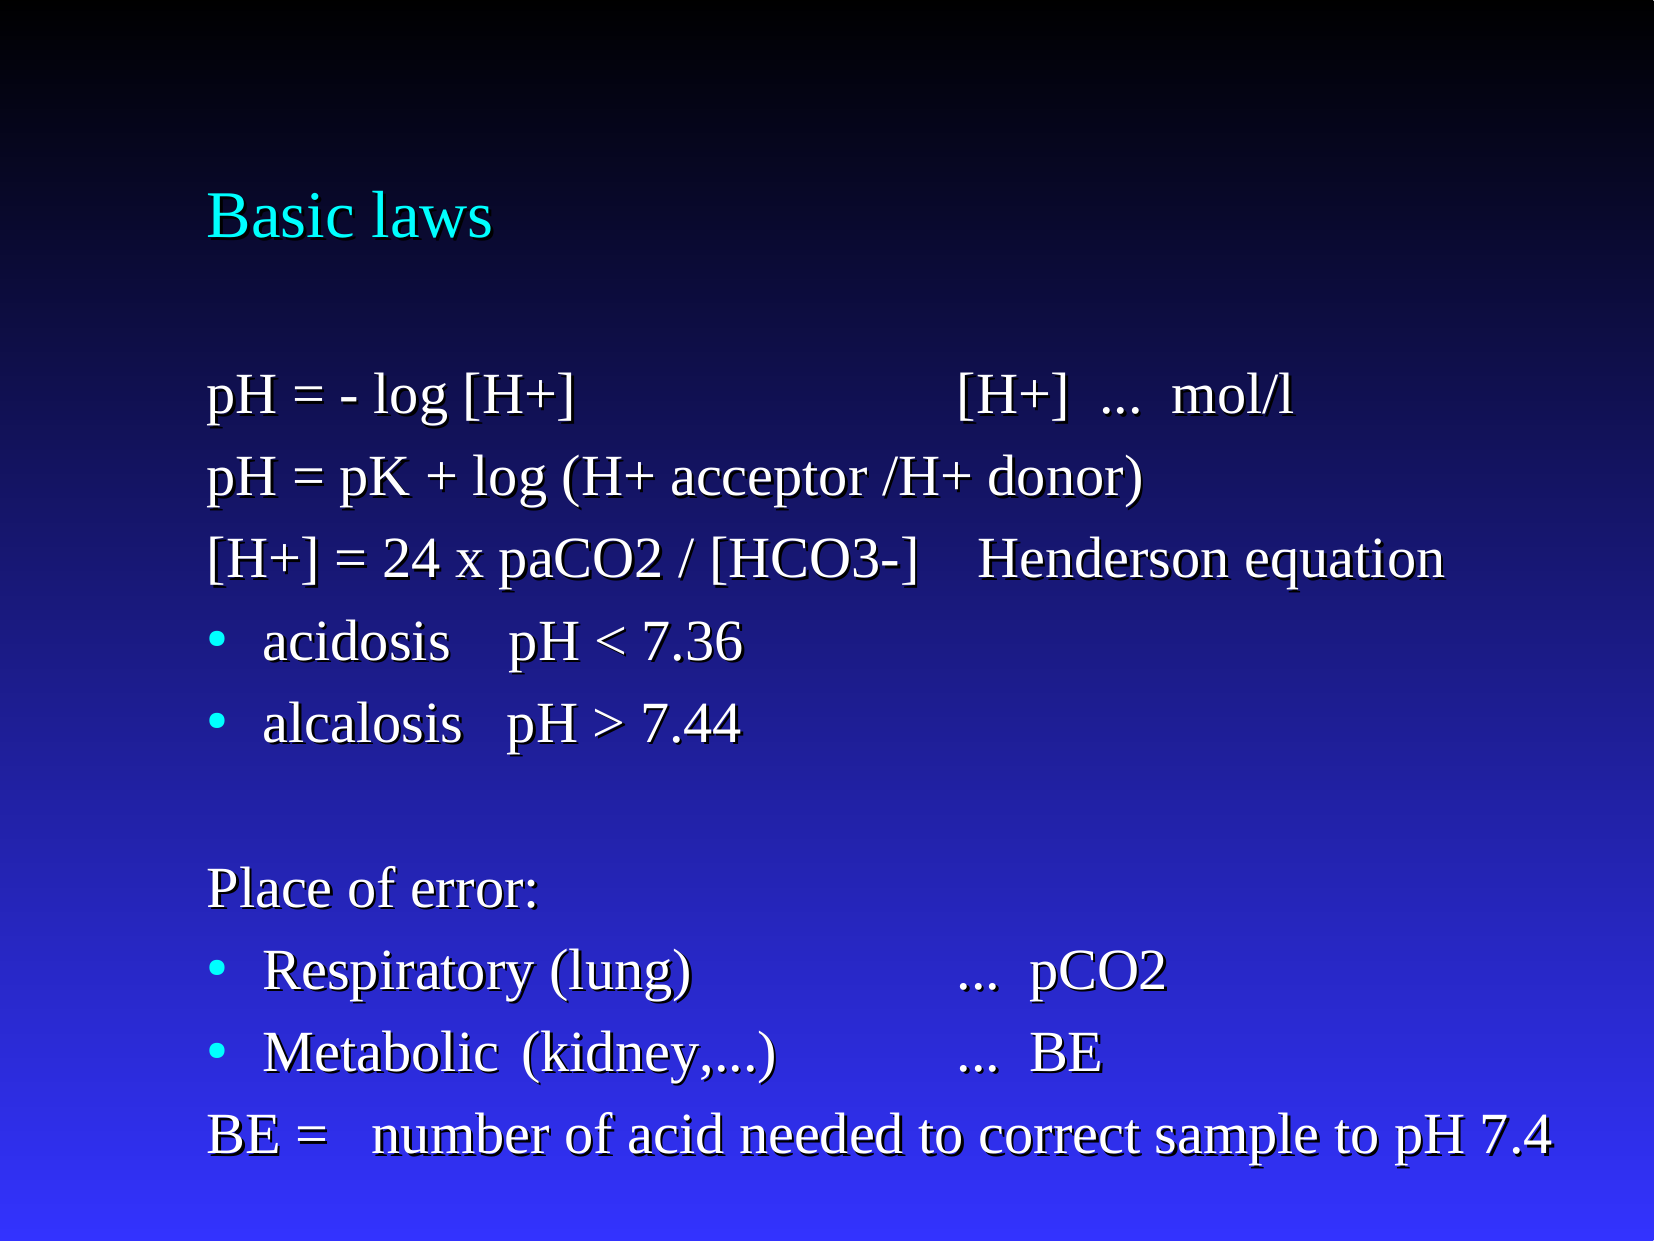

# Basic laws
pH = - log [H+] 			[H+] ... mol/l
pH = pK + log (H+ acceptor /H+ donor)
[H+] = 24 x paCO2 / [HCO3-] Henderson equation
acidosis pH < 7.36
alcalosis pH > 7.44
Place of error:
Respiratory (lung) 		... pCO2
Metabolic	 (kidney,...) 	... BE
BE = number of acid needed to correct sample to pH 7.4